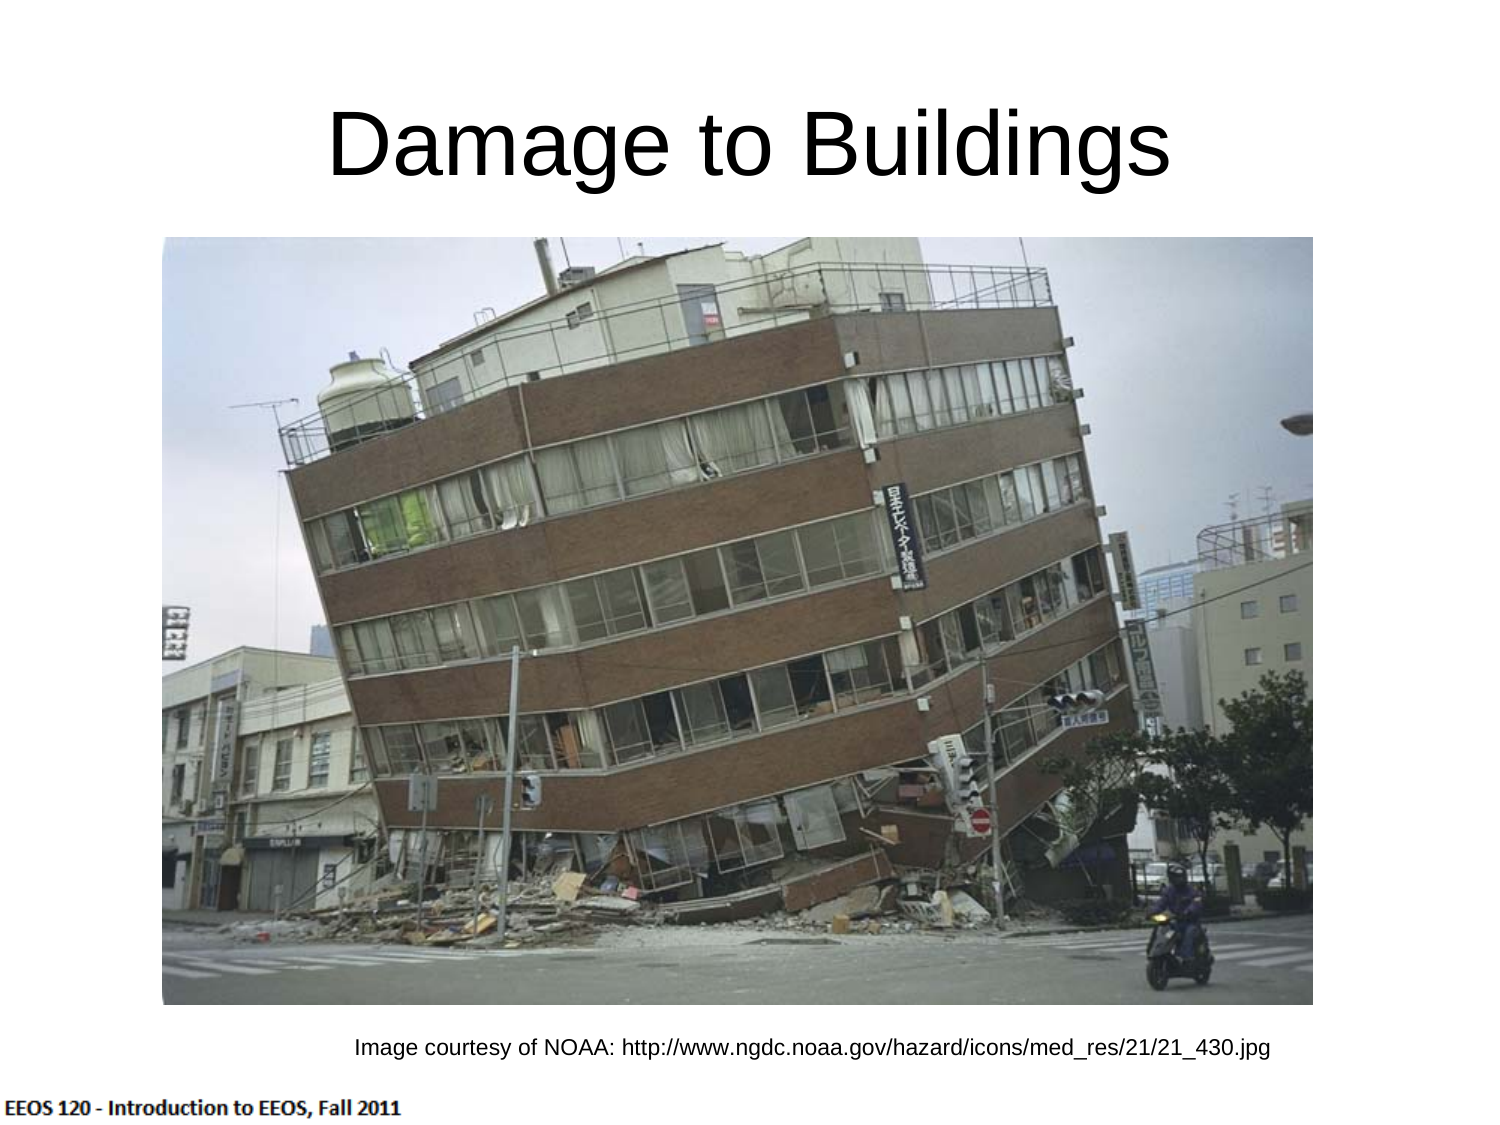

# Damage to Buildings
Image courtesy of NOAA: http://www.ngdc.noaa.gov/hazard/icons/med_res/21/21_430.jpg